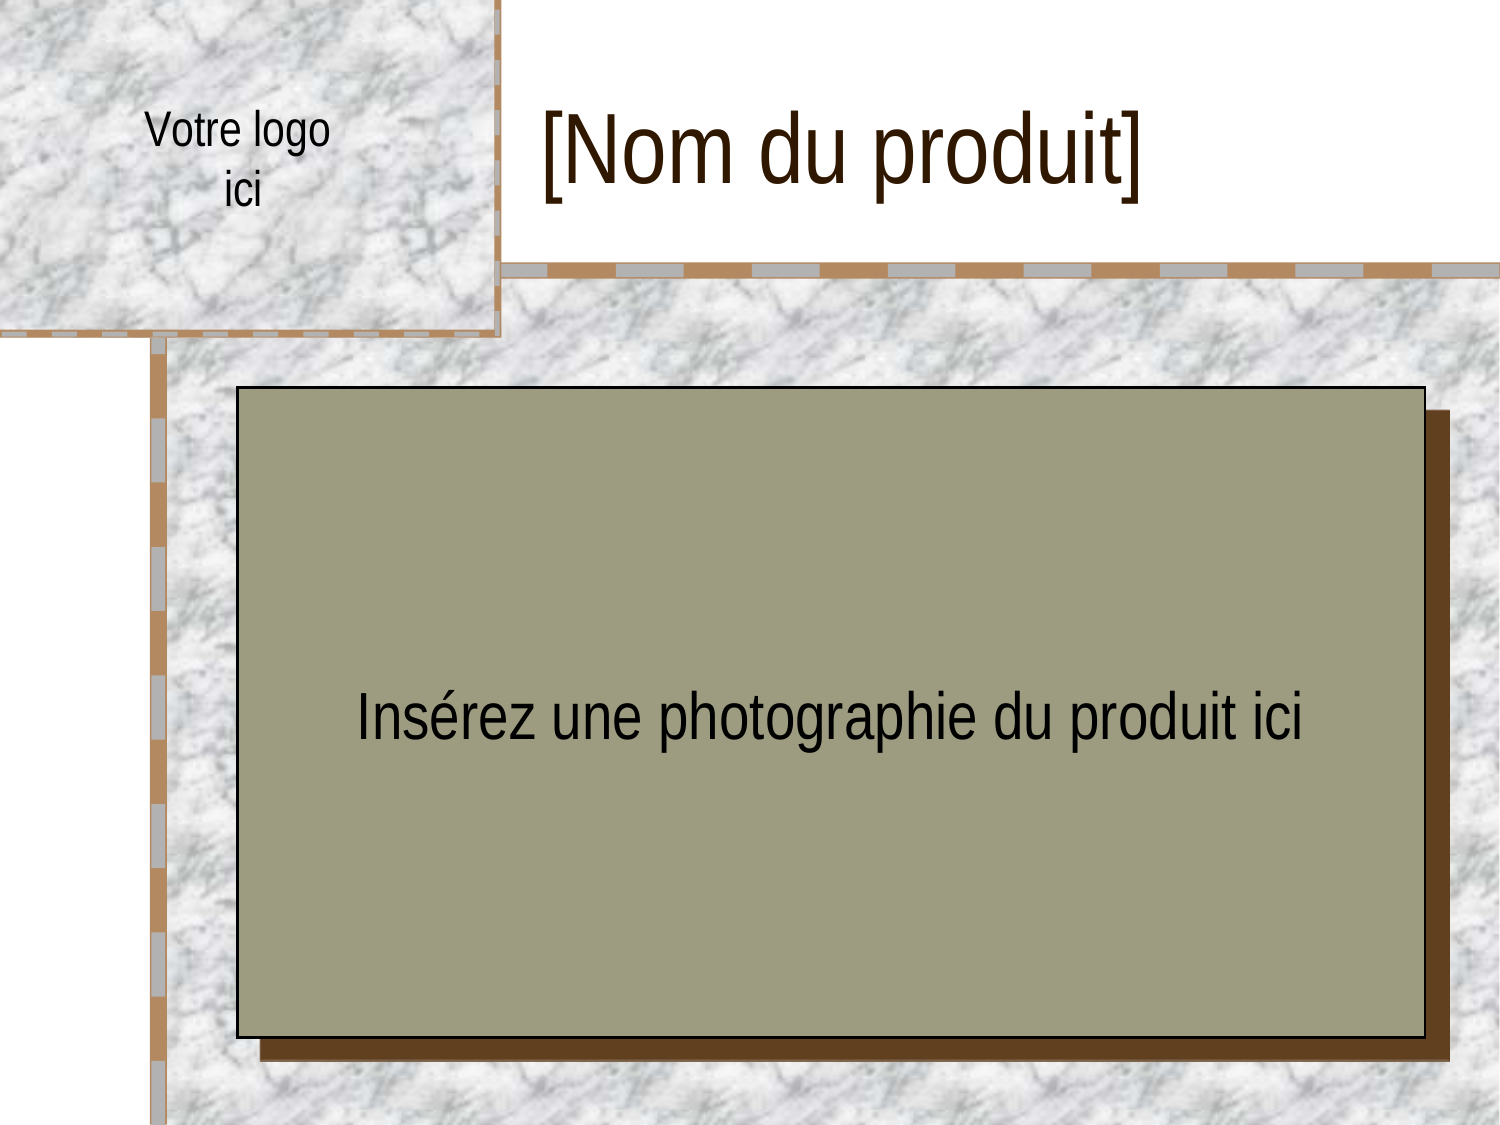

# [Nom du produit]
Votre logo
ici
Insérez une photographie du produit ici